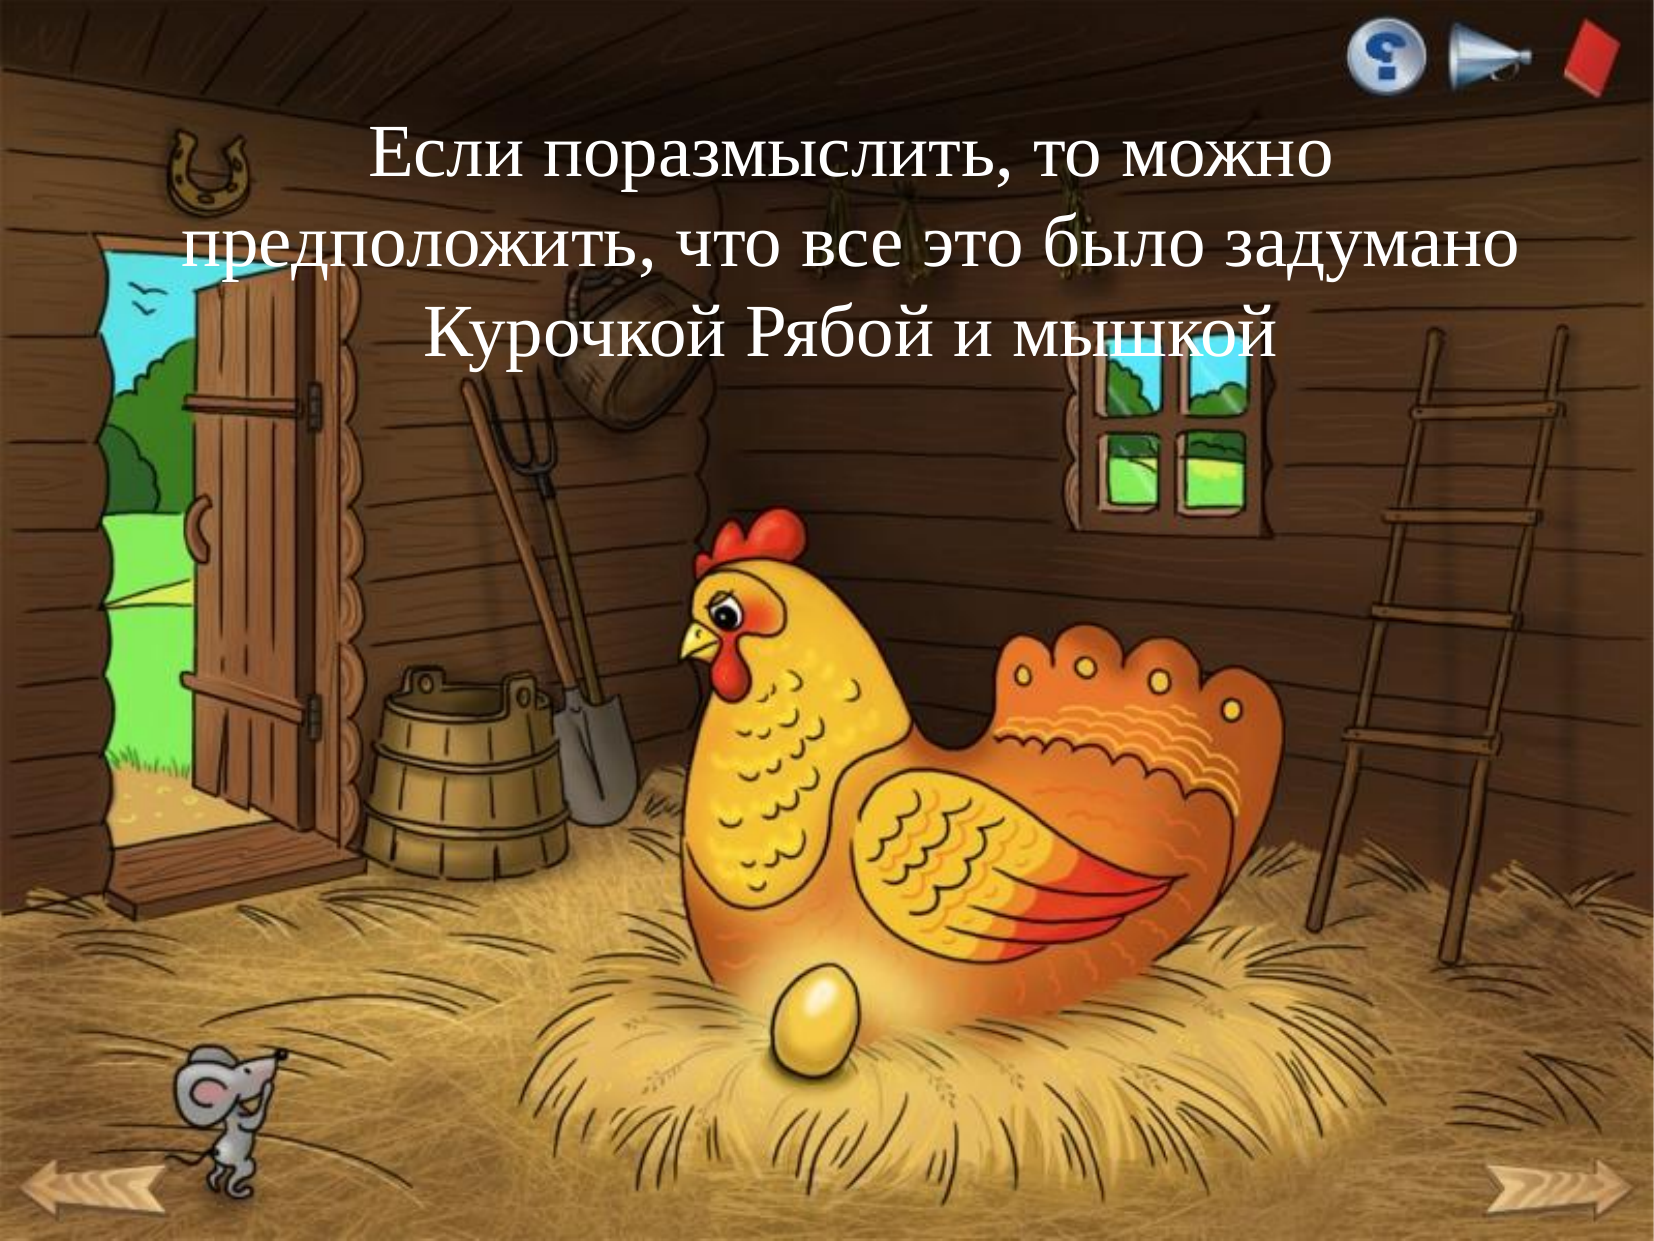

# Если поразмыслить, то можно предположить, что все это было задумано Курочкой Рябой и мышкой